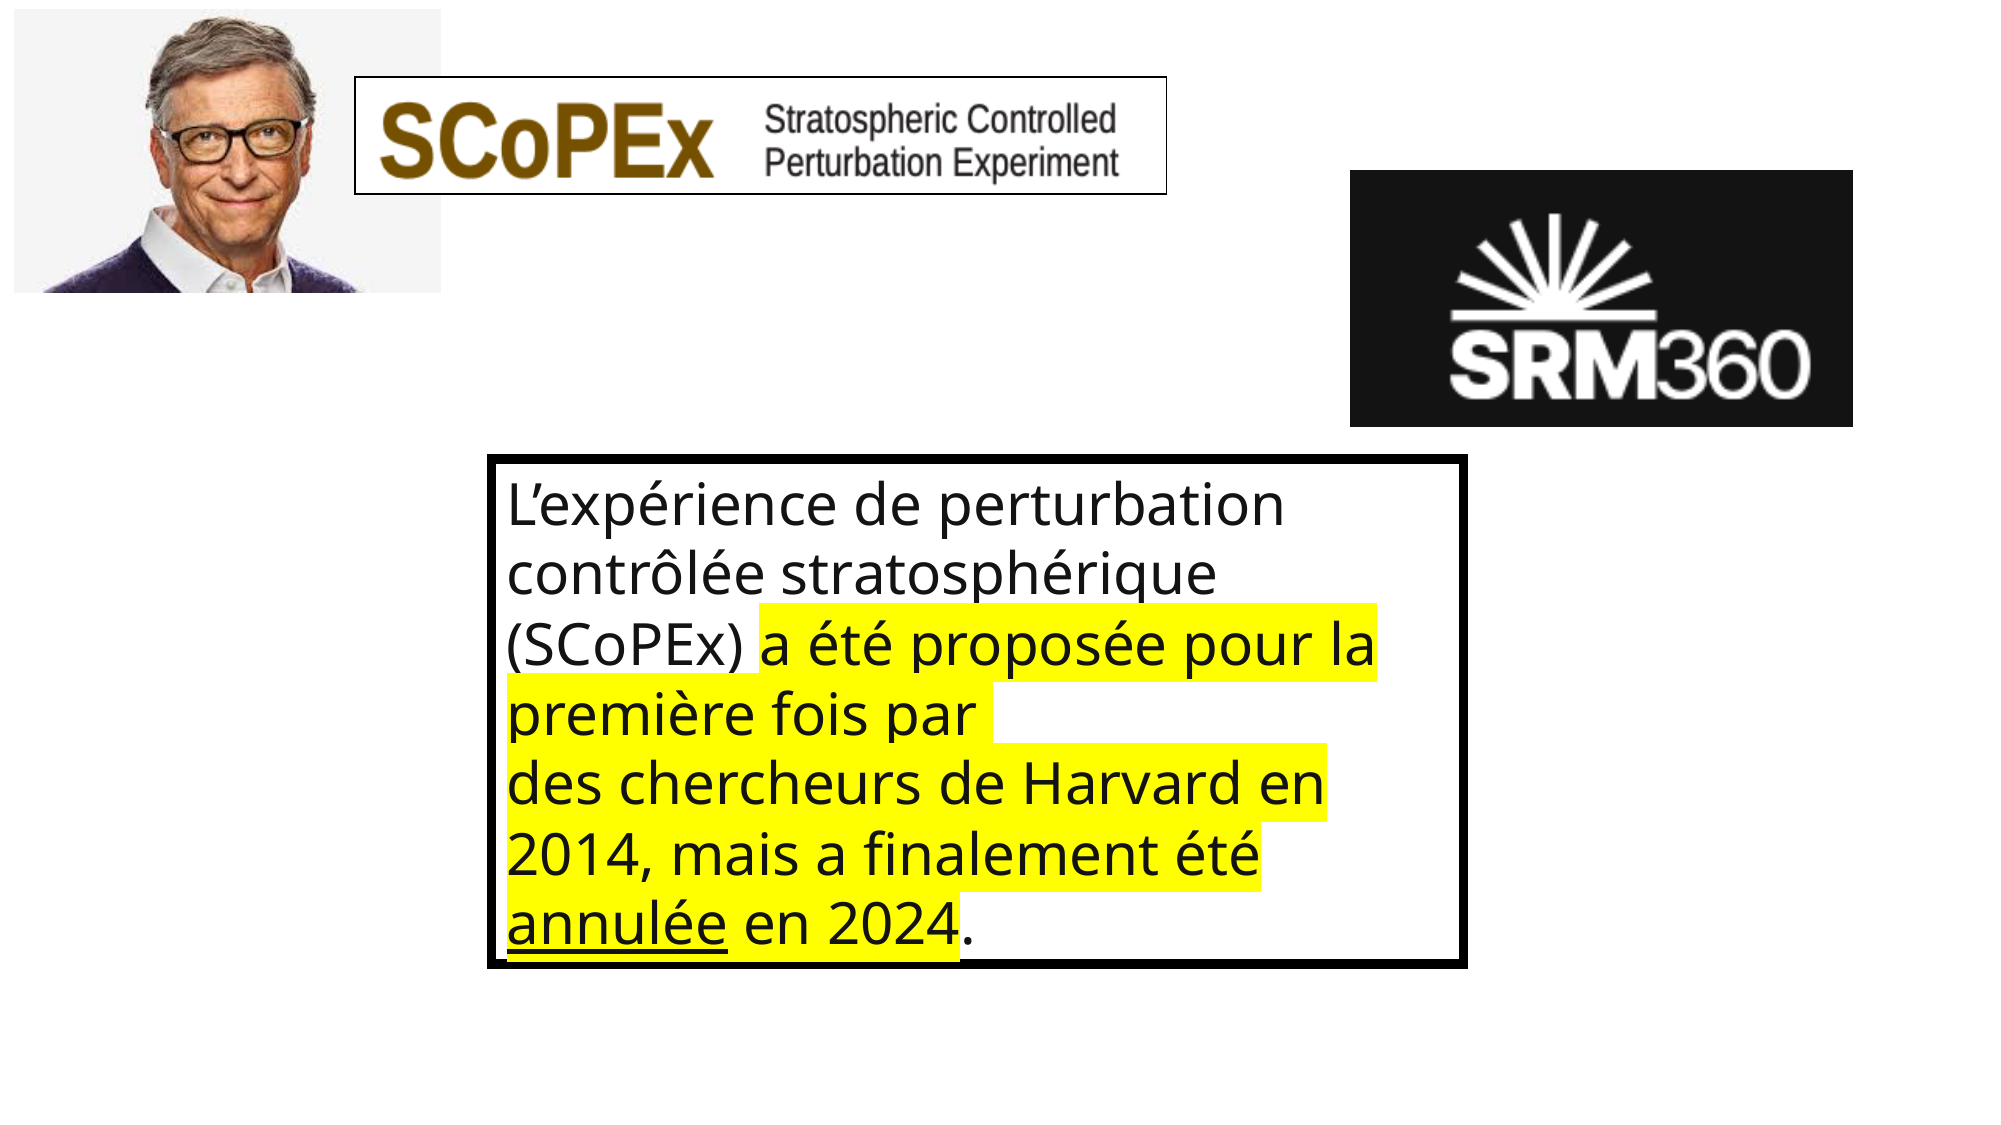

L’expérience de perturbation contrôlée stratosphérique (SCoPEx) a été proposée pour la première fois par
des chercheurs de Harvard en 2014, mais a finalement été annulée en 2024.